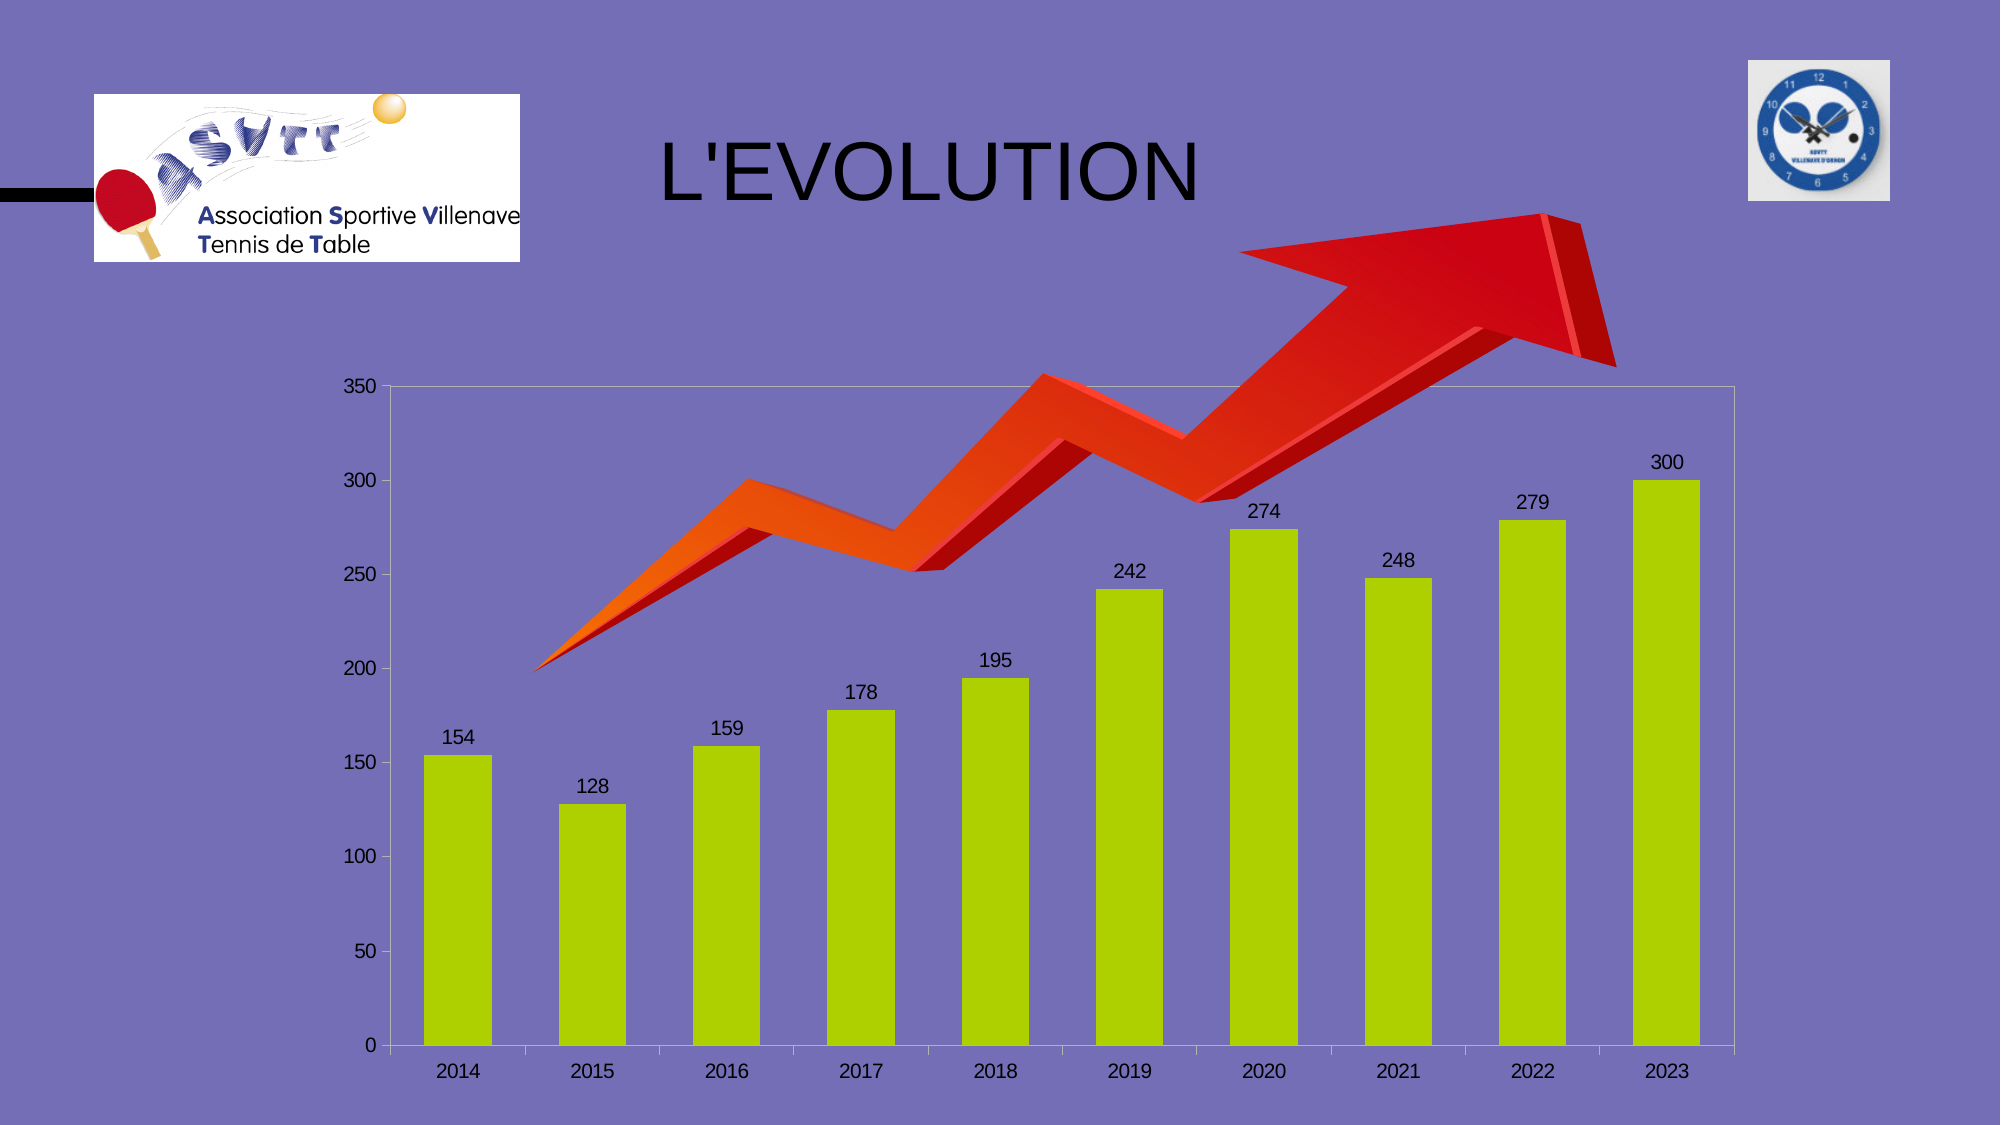

L'EVOLUTION
### Chart
| Category | 1 colonne |
|---|---|
| 2014 | 154.0 |
| 2015 | 128.0 |
| 2016 | 159.0 |
| 2017 | 178.0 |
| 2018 | 195.0 |
| 2019 | 242.0 |
| 2020 | 274.0 |
| 2021 | 248.0 |
| 2022 | 279.0 |
| 2023 | 300.0 |